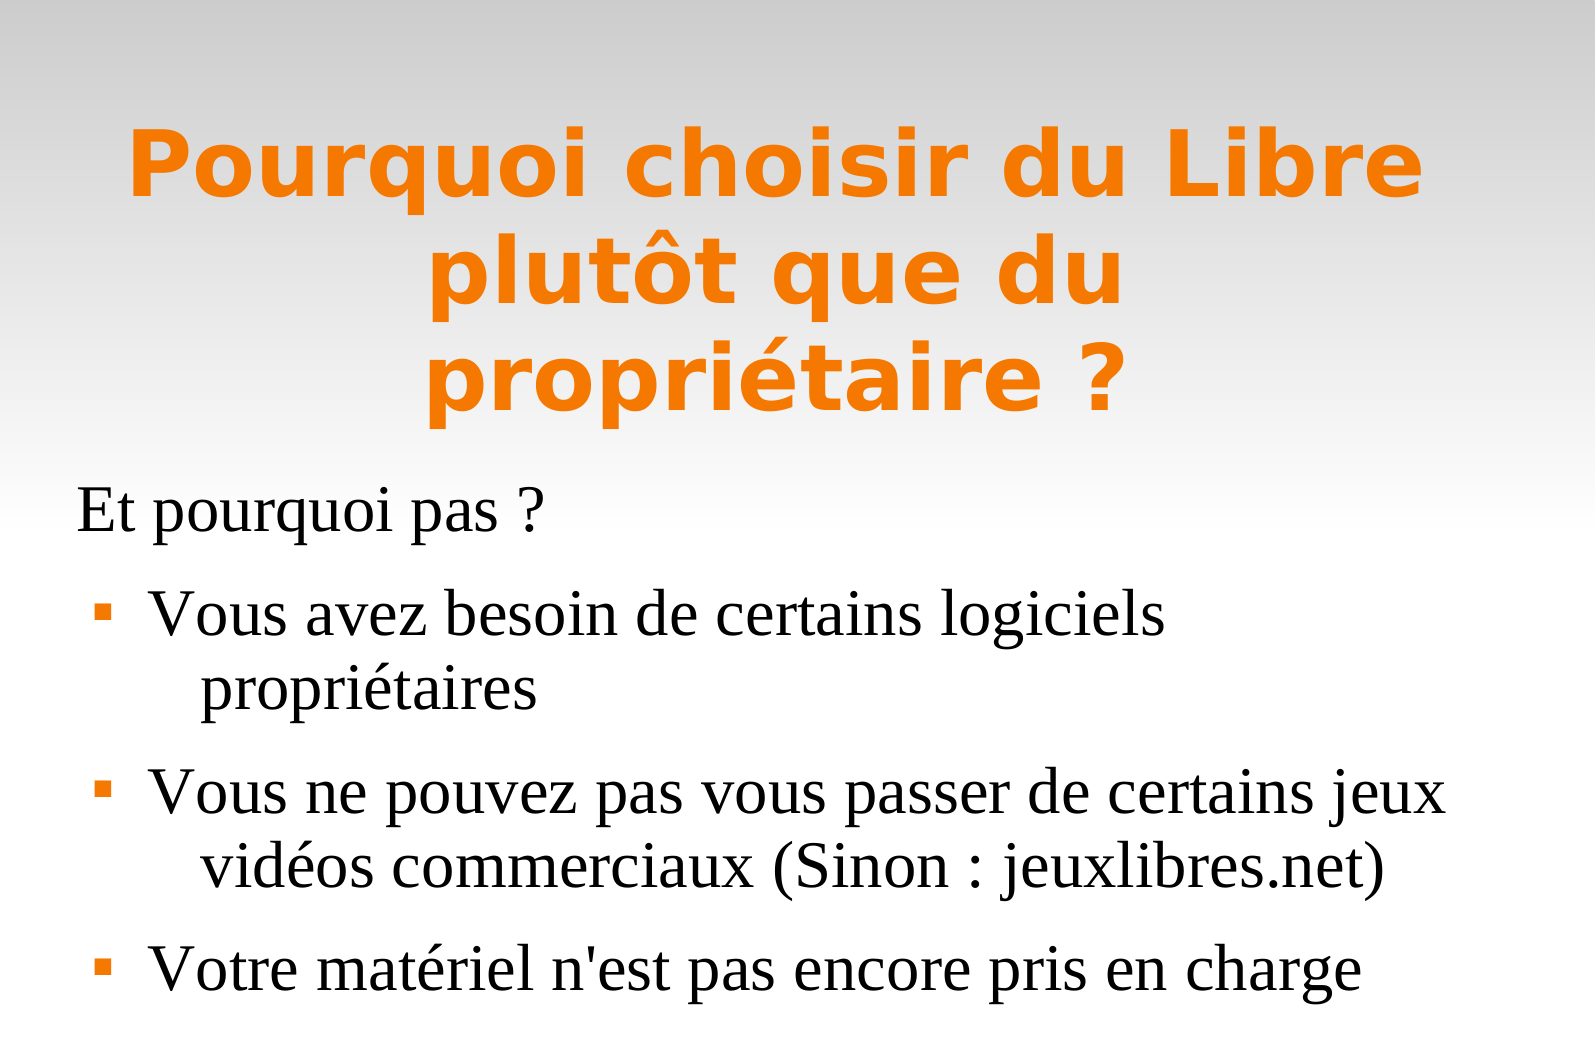

# Pourquoi choisir du Libre plutôt que du propriétaire ?
Et pourquoi pas ?
Vous avez besoin de certains logiciels propriétaires
Vous ne pouvez pas vous passer de certains jeux vidéos commerciaux (Sinon : jeuxlibres.net)
Votre matériel n'est pas encore pris en charge